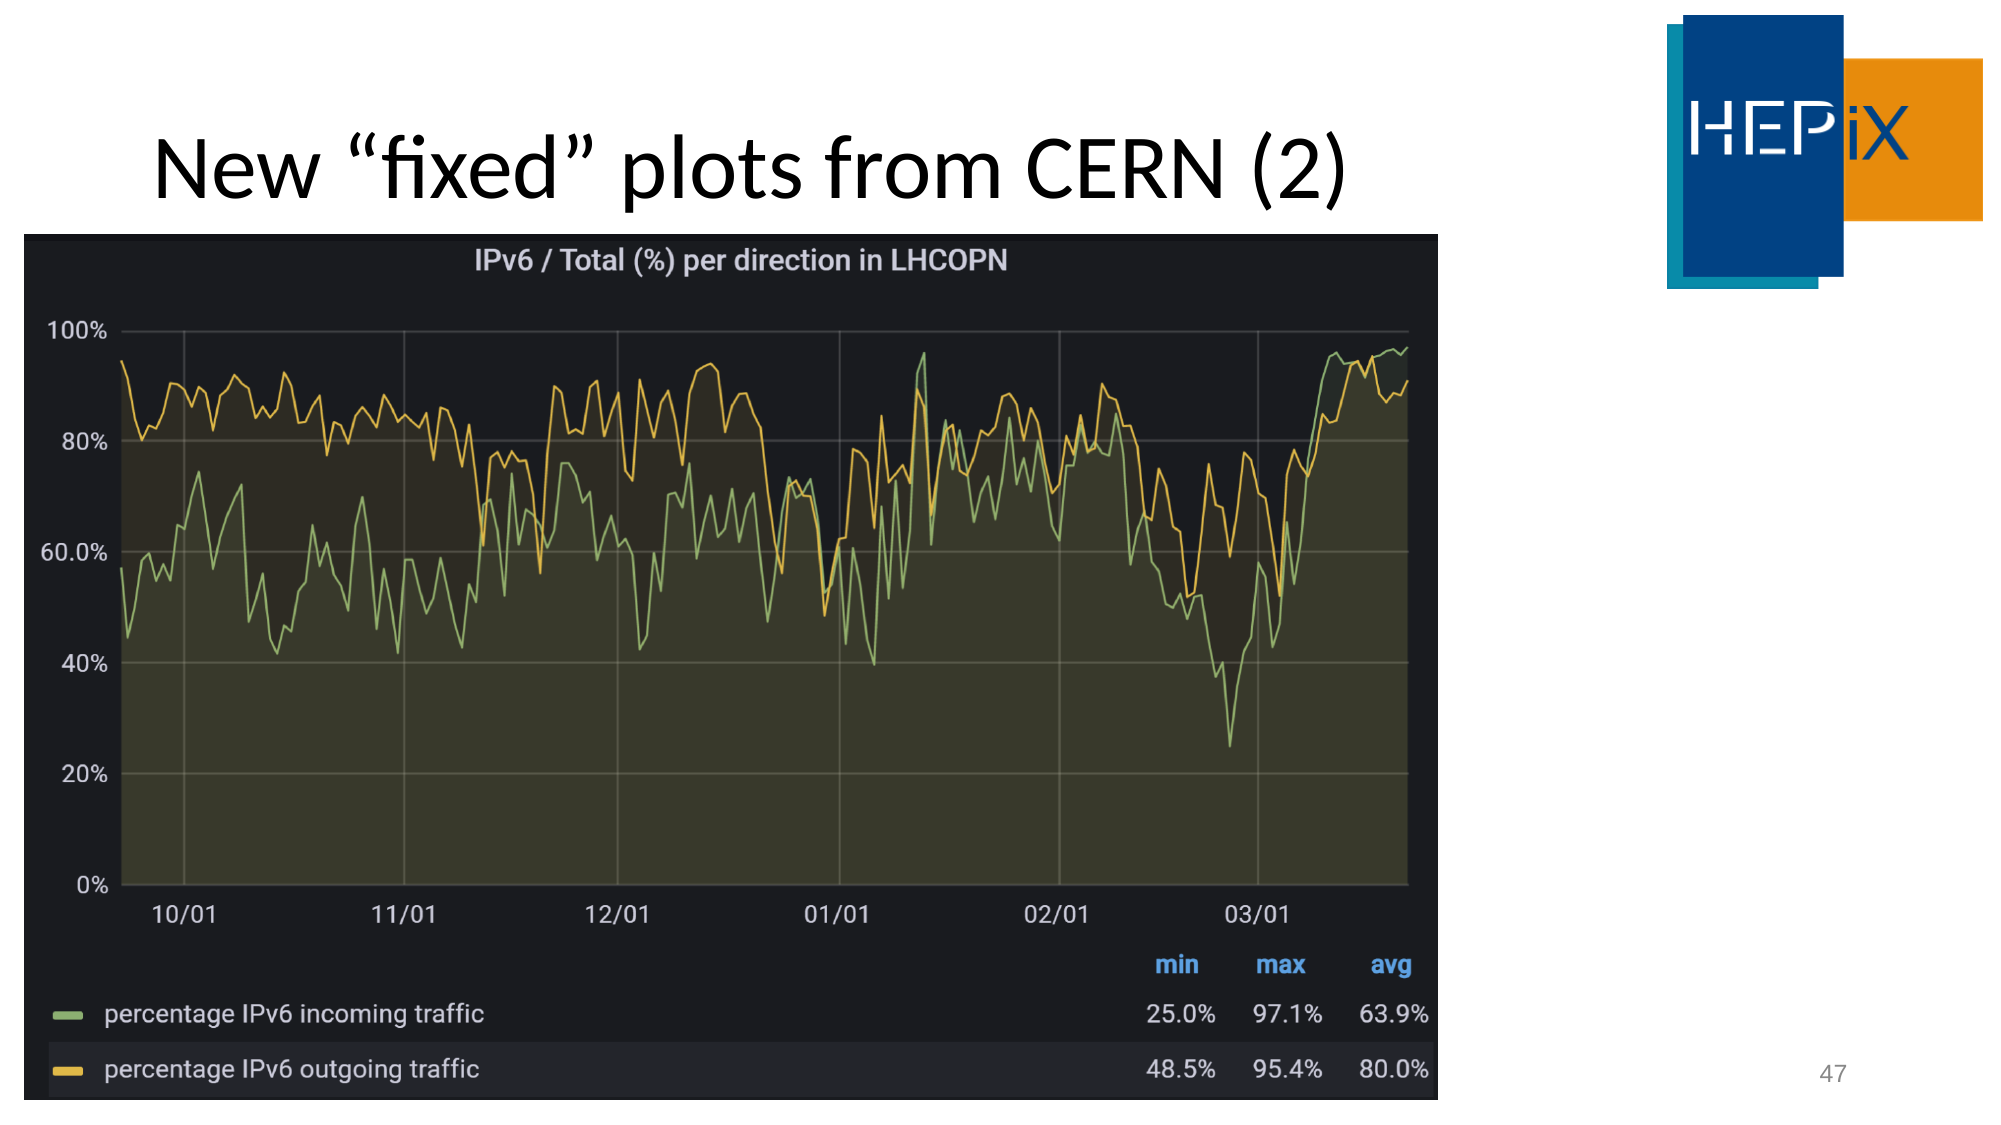

# New “fixed” plots from CERN (2)